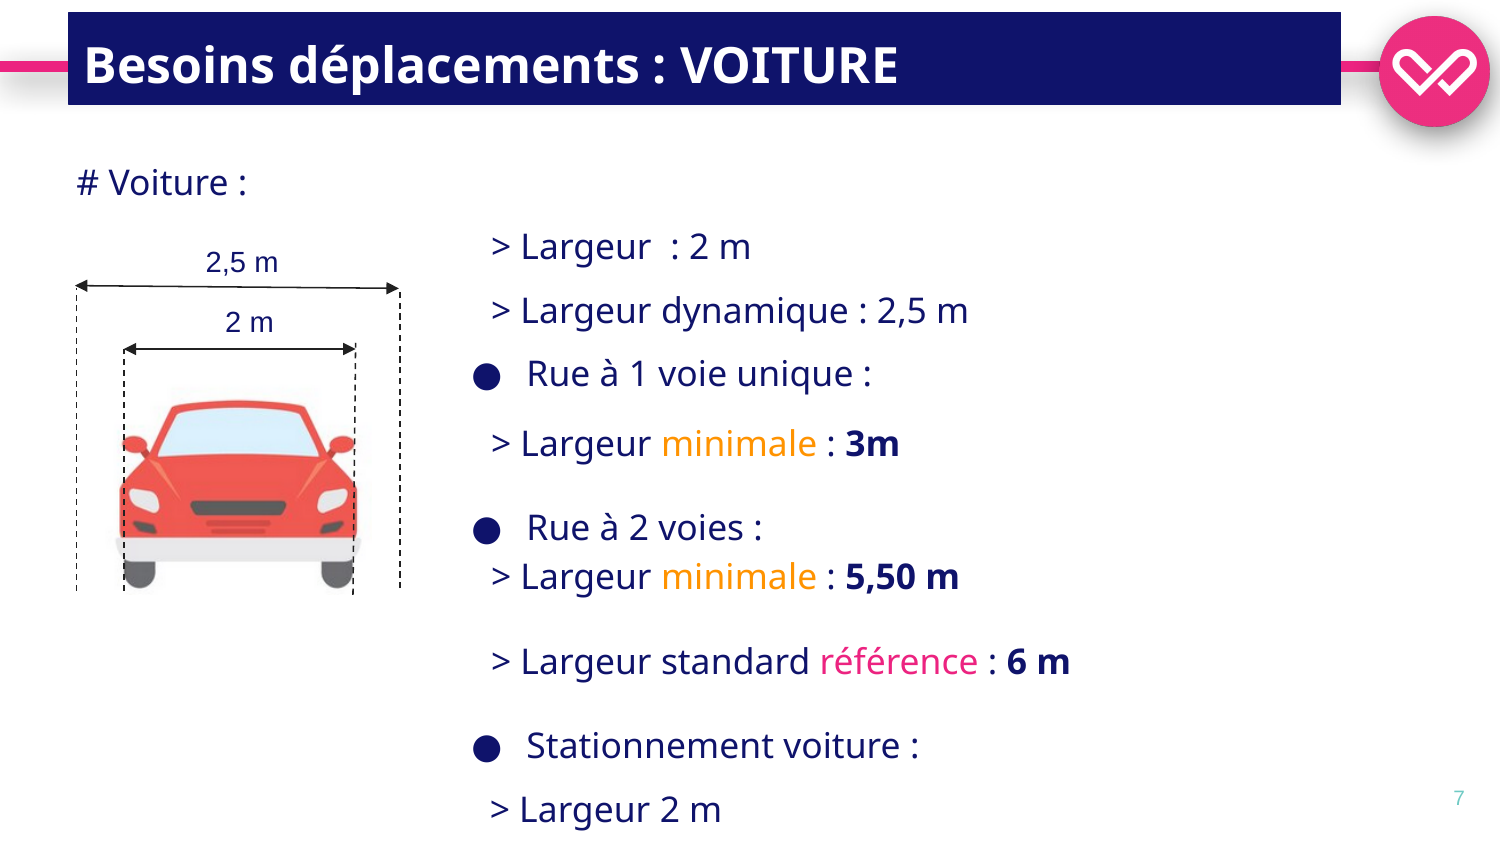

Besoins déplacements : VOITURE
# Voiture :
> Largeur : 2 m
> Largeur dynamique : 2,5 m
Rue à 1 voie unique :
> Largeur minimale : 3m
Rue à 2 voies :
> Largeur minimale : 5,50 m
> Largeur standard référence : 6 m
Stationnement voiture :
> Largeur 2 m
2,5 m
2 m